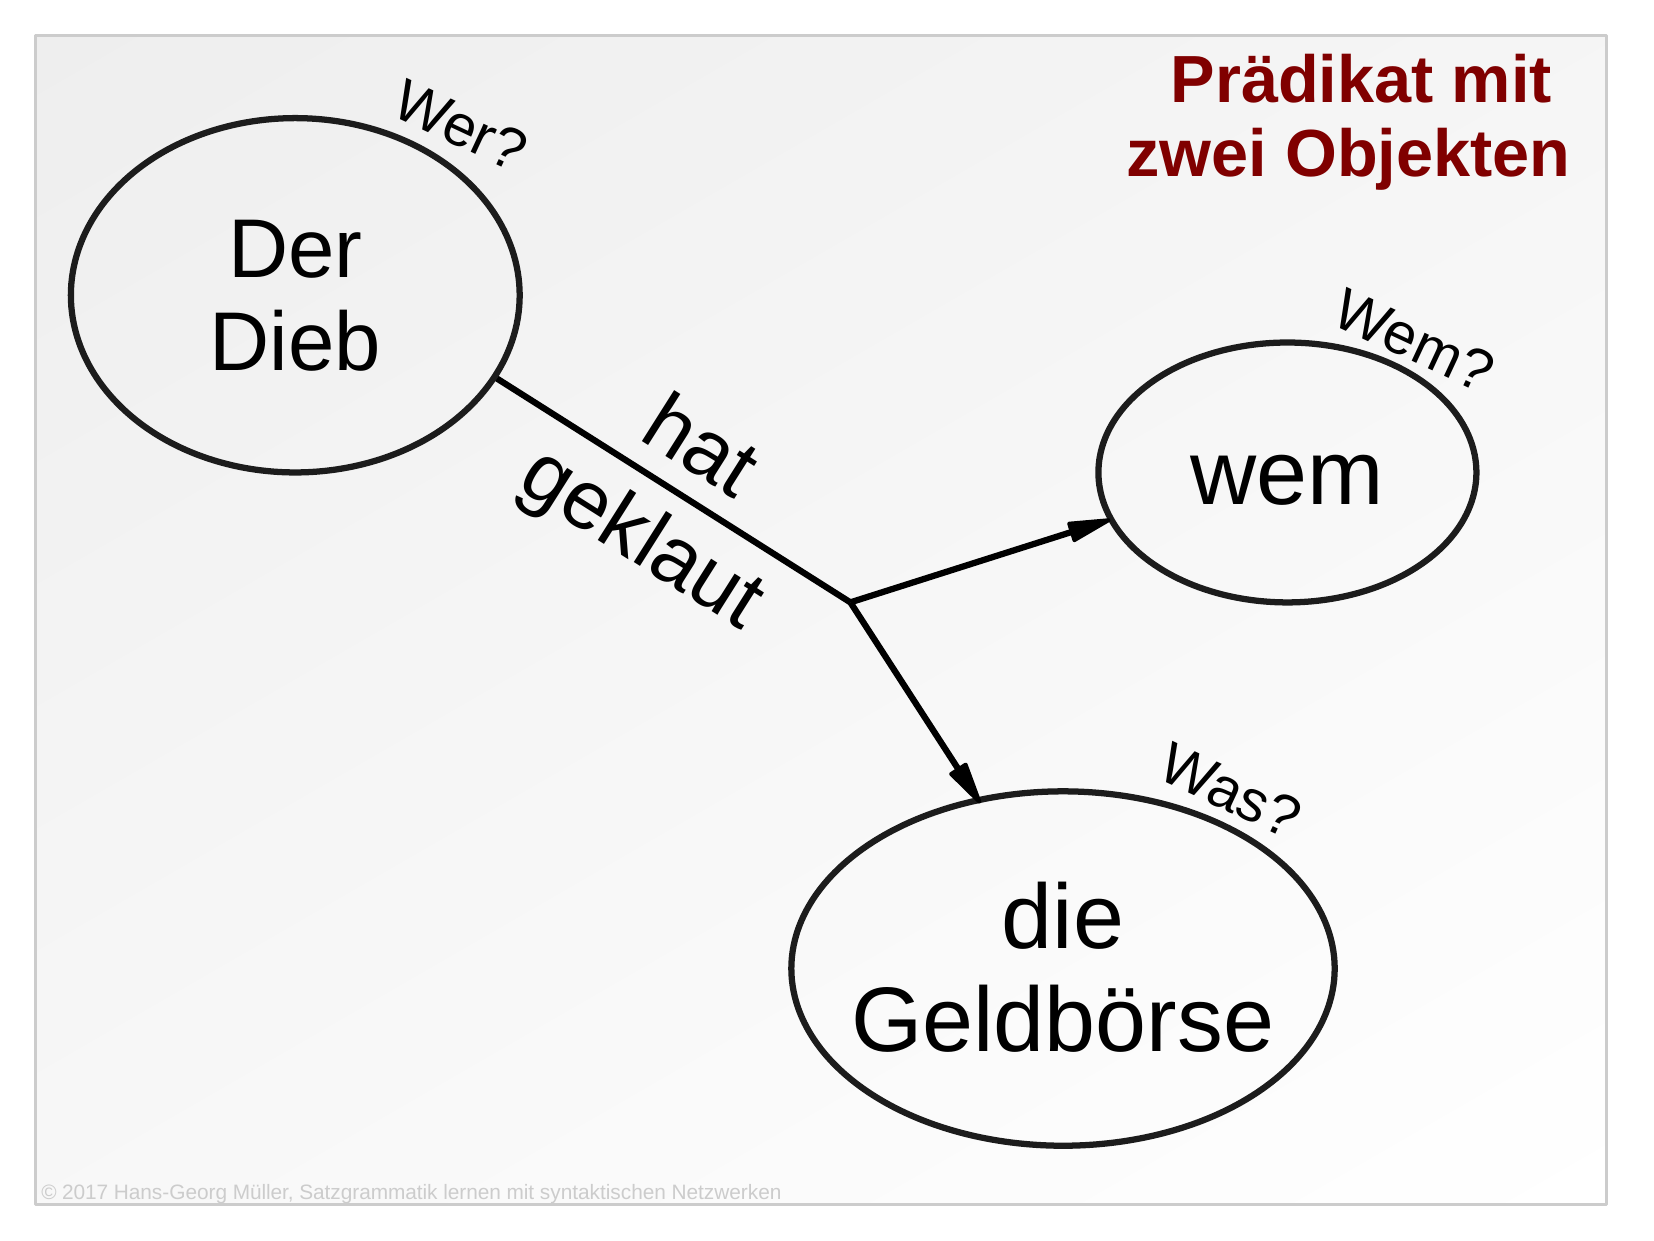

# Prädikat mit zwei Objekten
Wer?
Der
Dieb
Wem?
wem
hat
geklaut
Was?
die
Geldbörse